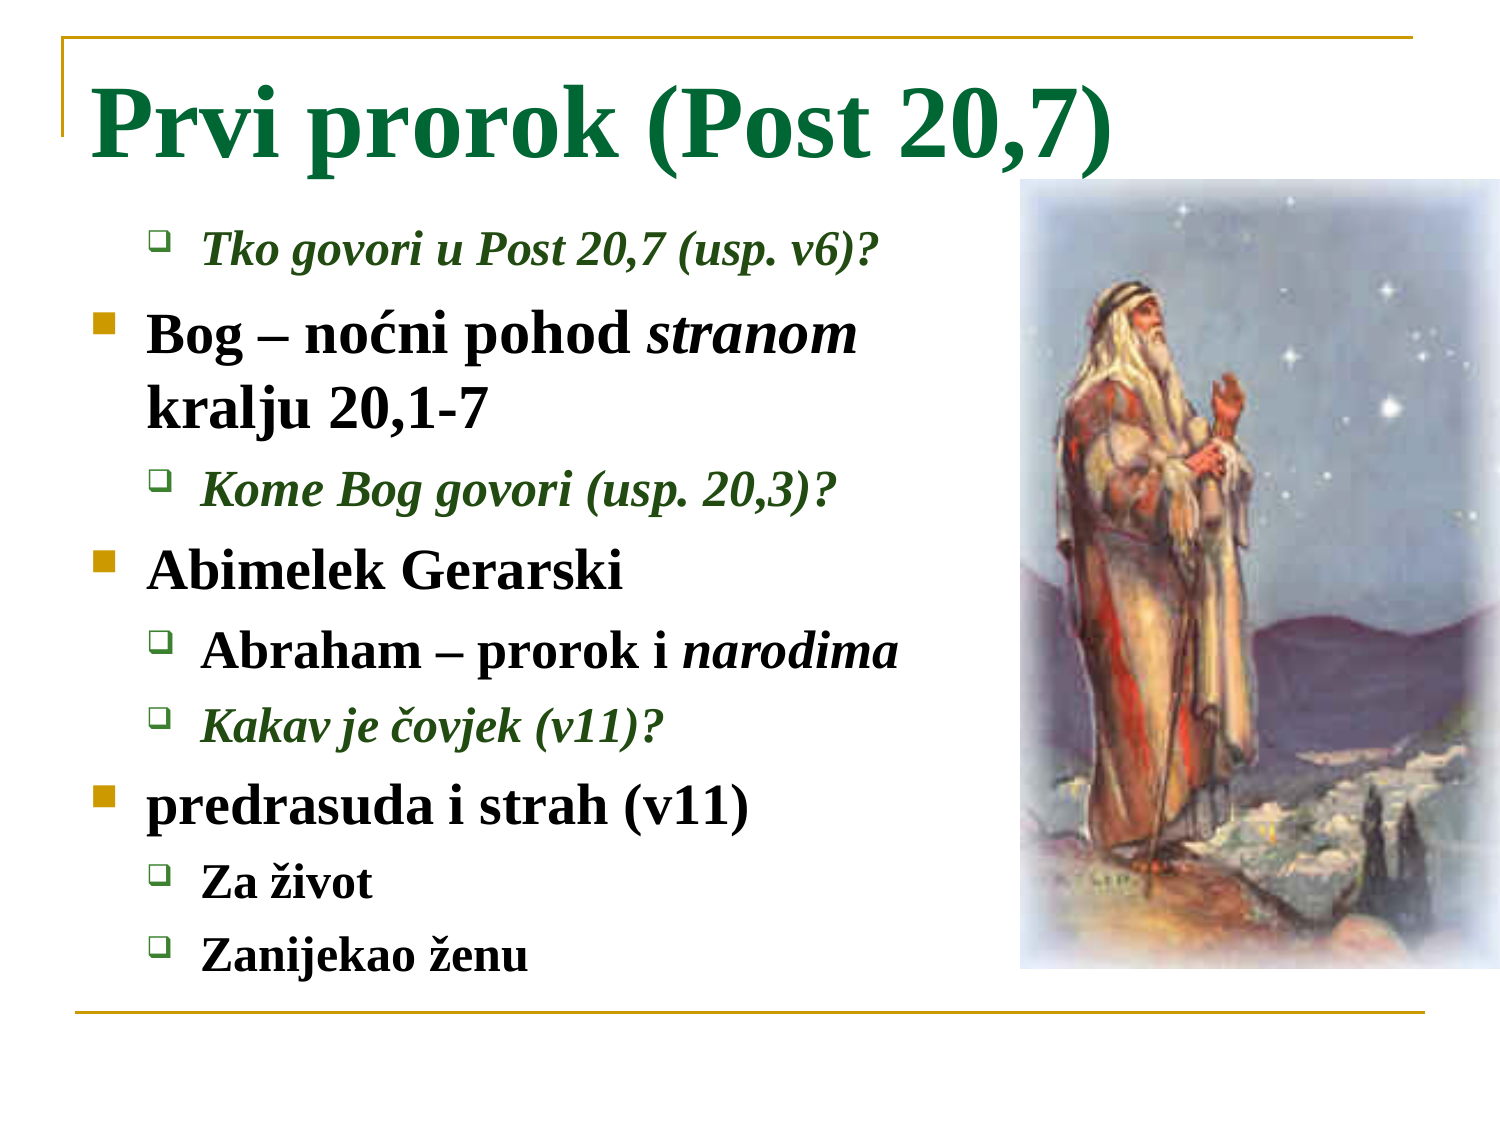

# Prvi prorok (Post 20,7)
Tko govori u Post 20,7 (usp. v6)?
Bog – noćni pohod stranom
kralju 20,1-7
Kome Bog govori (usp. 20,3)?
Abimelek Gerarski
Abraham – prorok i narodima
Kakav je čovjek (v11)?
predrasuda i strah (v11)
Za život
Zanijekao ženu